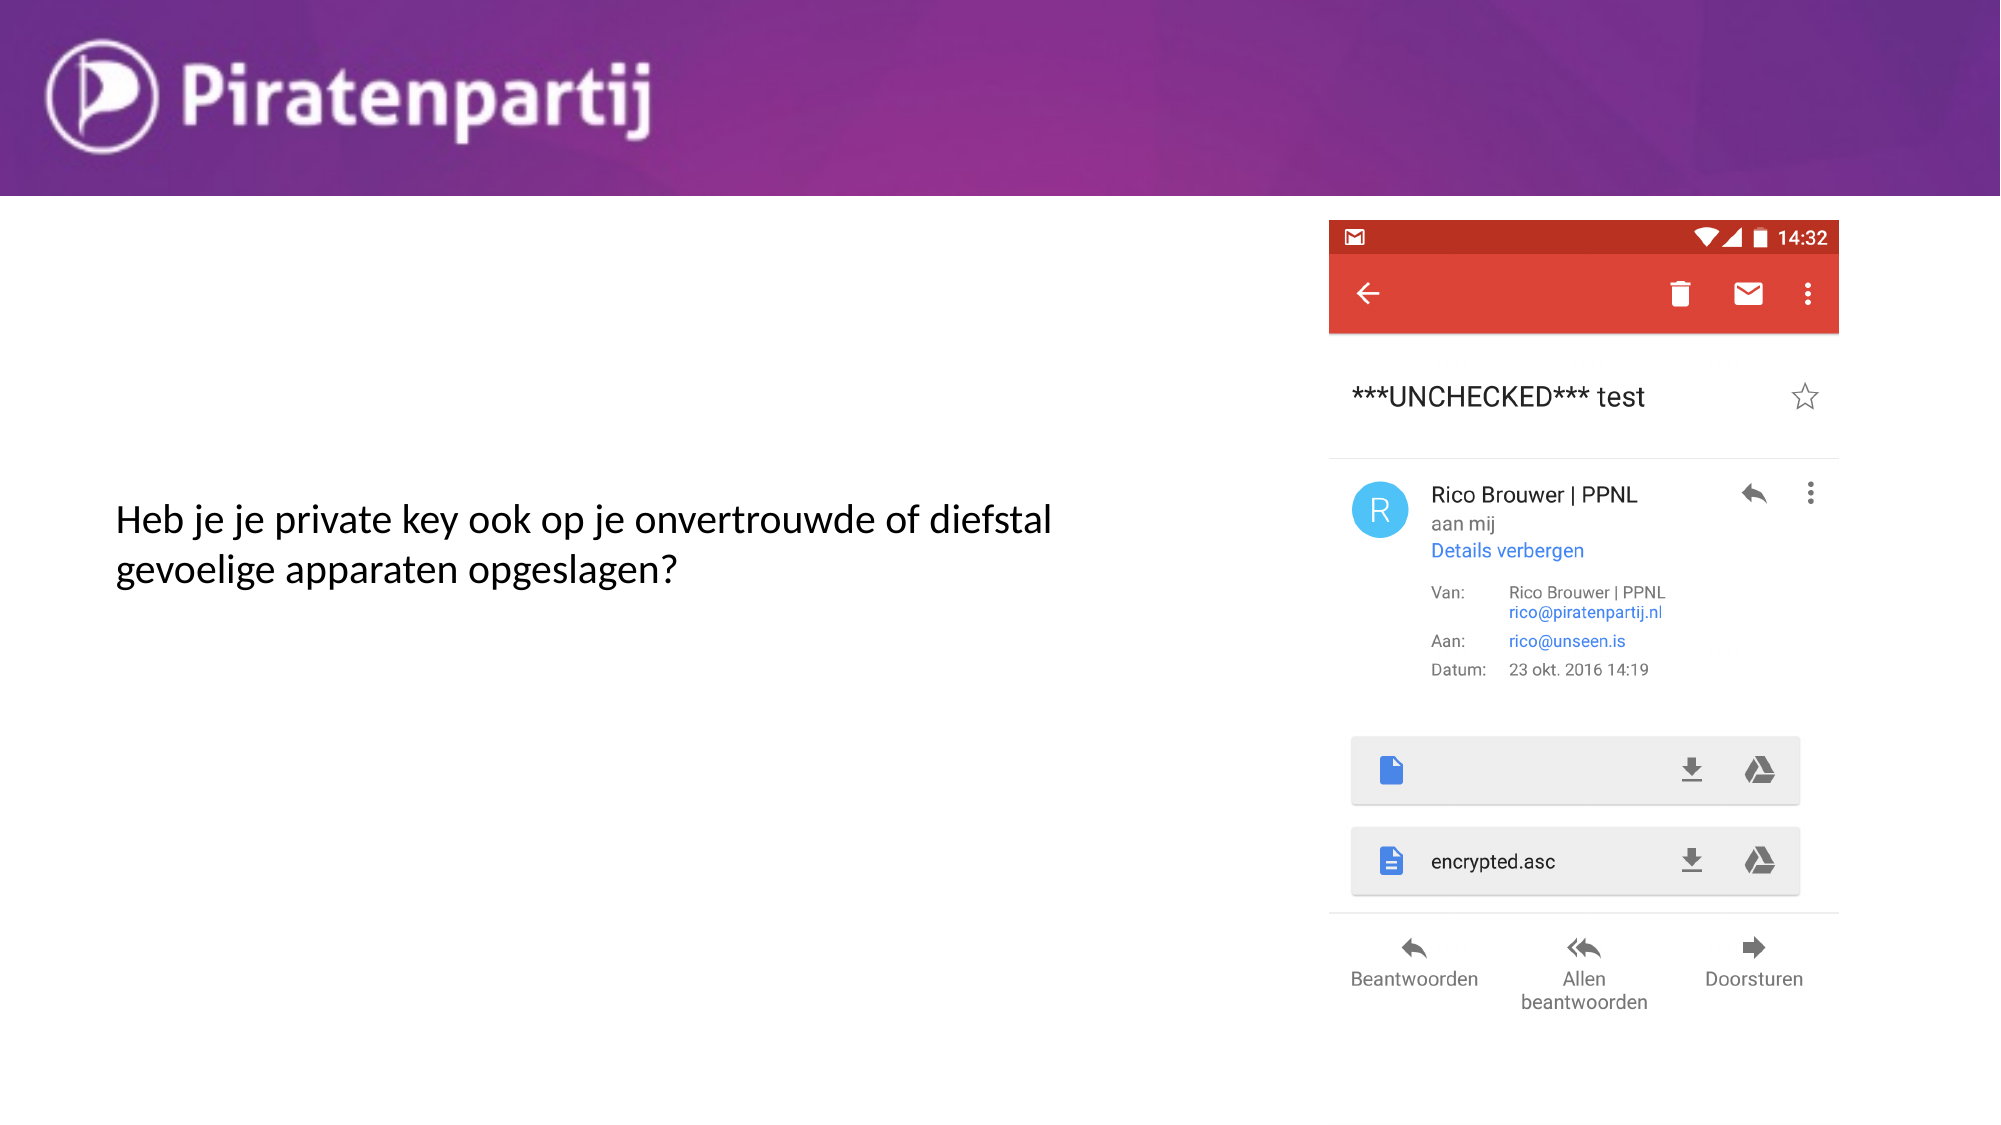

Heb je je private key ook op je onvertrouwde of diefstal gevoelige apparaten opgeslagen?